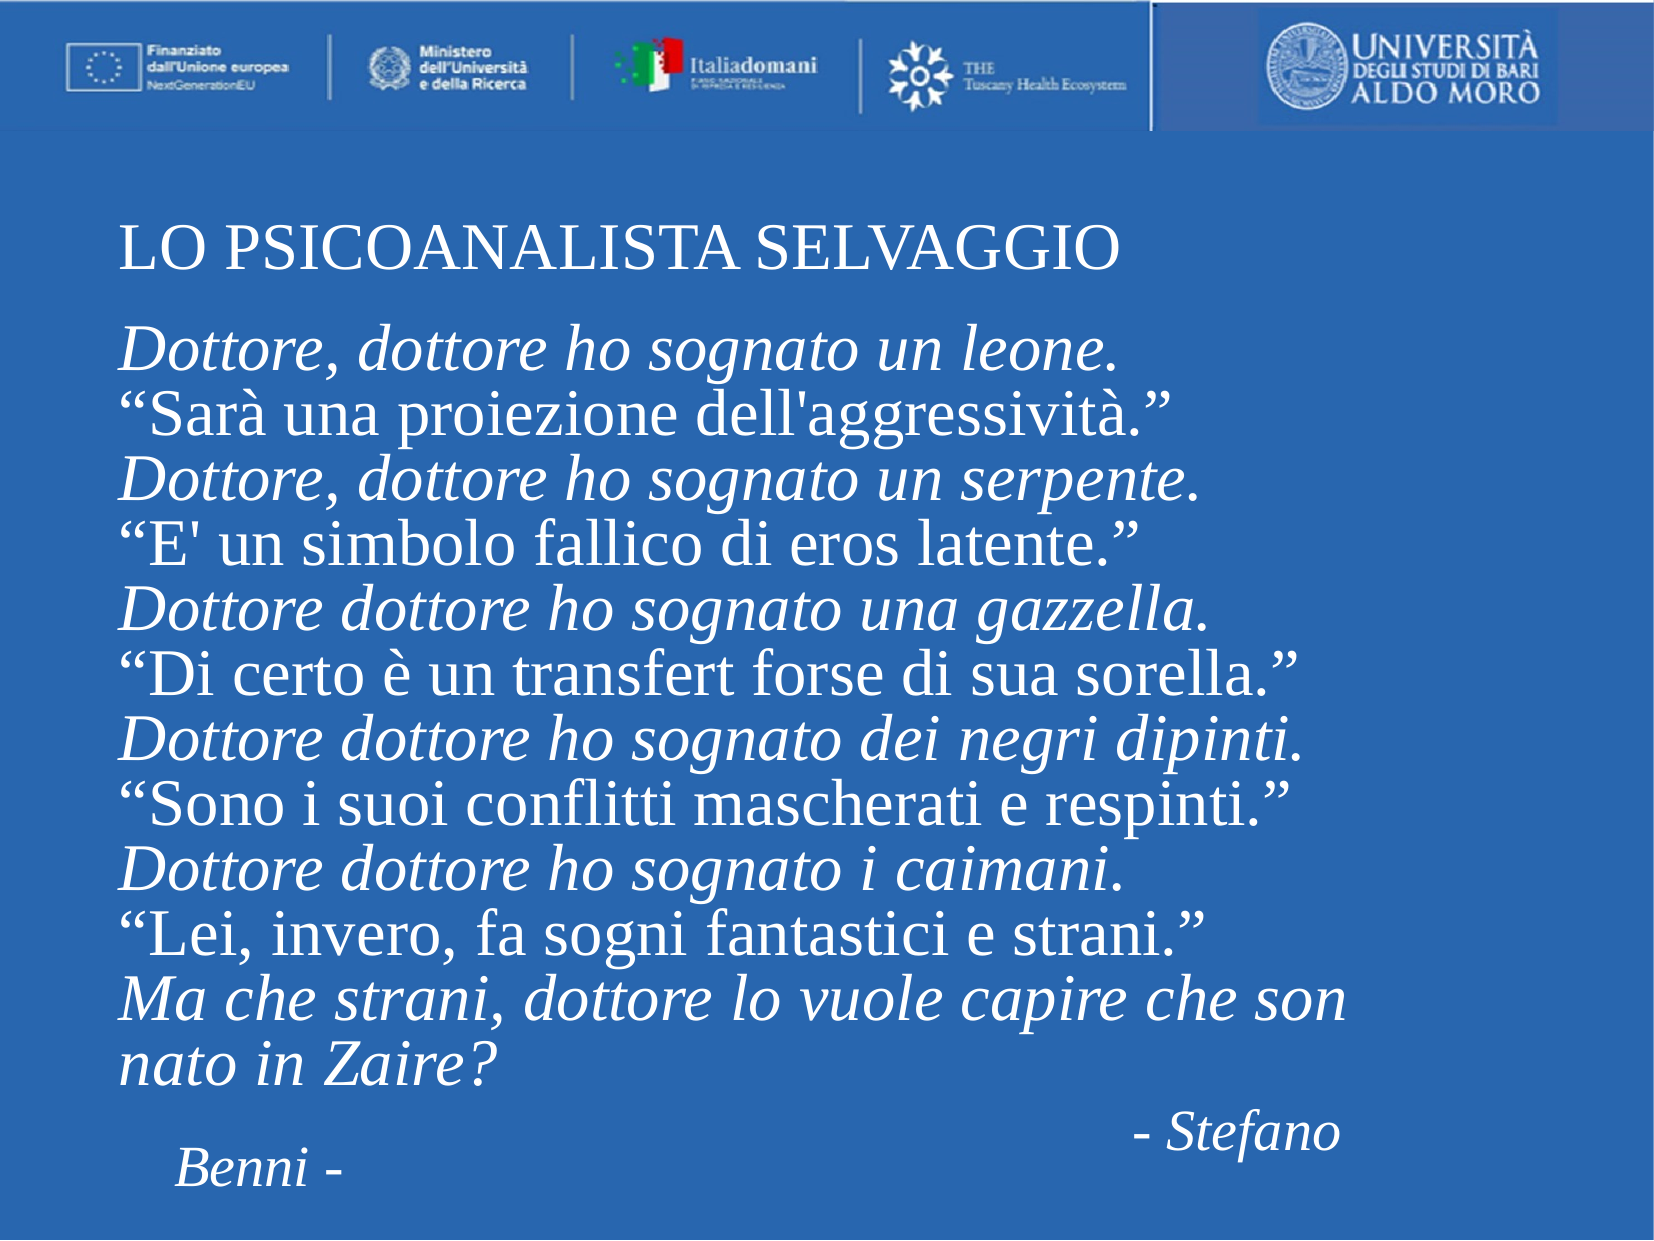

# LO PSICOANALISTA SELVAGGIO
Dottore, dottore ho sognato un leone.
“Sarà una proiezione dell'aggressività.”
Dottore, dottore ho sognato un serpente.
“E' un simbolo fallico di eros latente.”
Dottore dottore ho sognato una gazzella.
“Di certo è un transfert forse di sua sorella.”
Dottore dottore ho sognato dei negri dipinti.
“Sono i suoi conflitti mascherati e respinti.”
Dottore dottore ho sognato i caimani.
“Lei, invero, fa sogni fantastici e strani.”
Ma che strani, dottore lo vuole capire che son
nato in Zaire?
											 	- Stefano Benni -